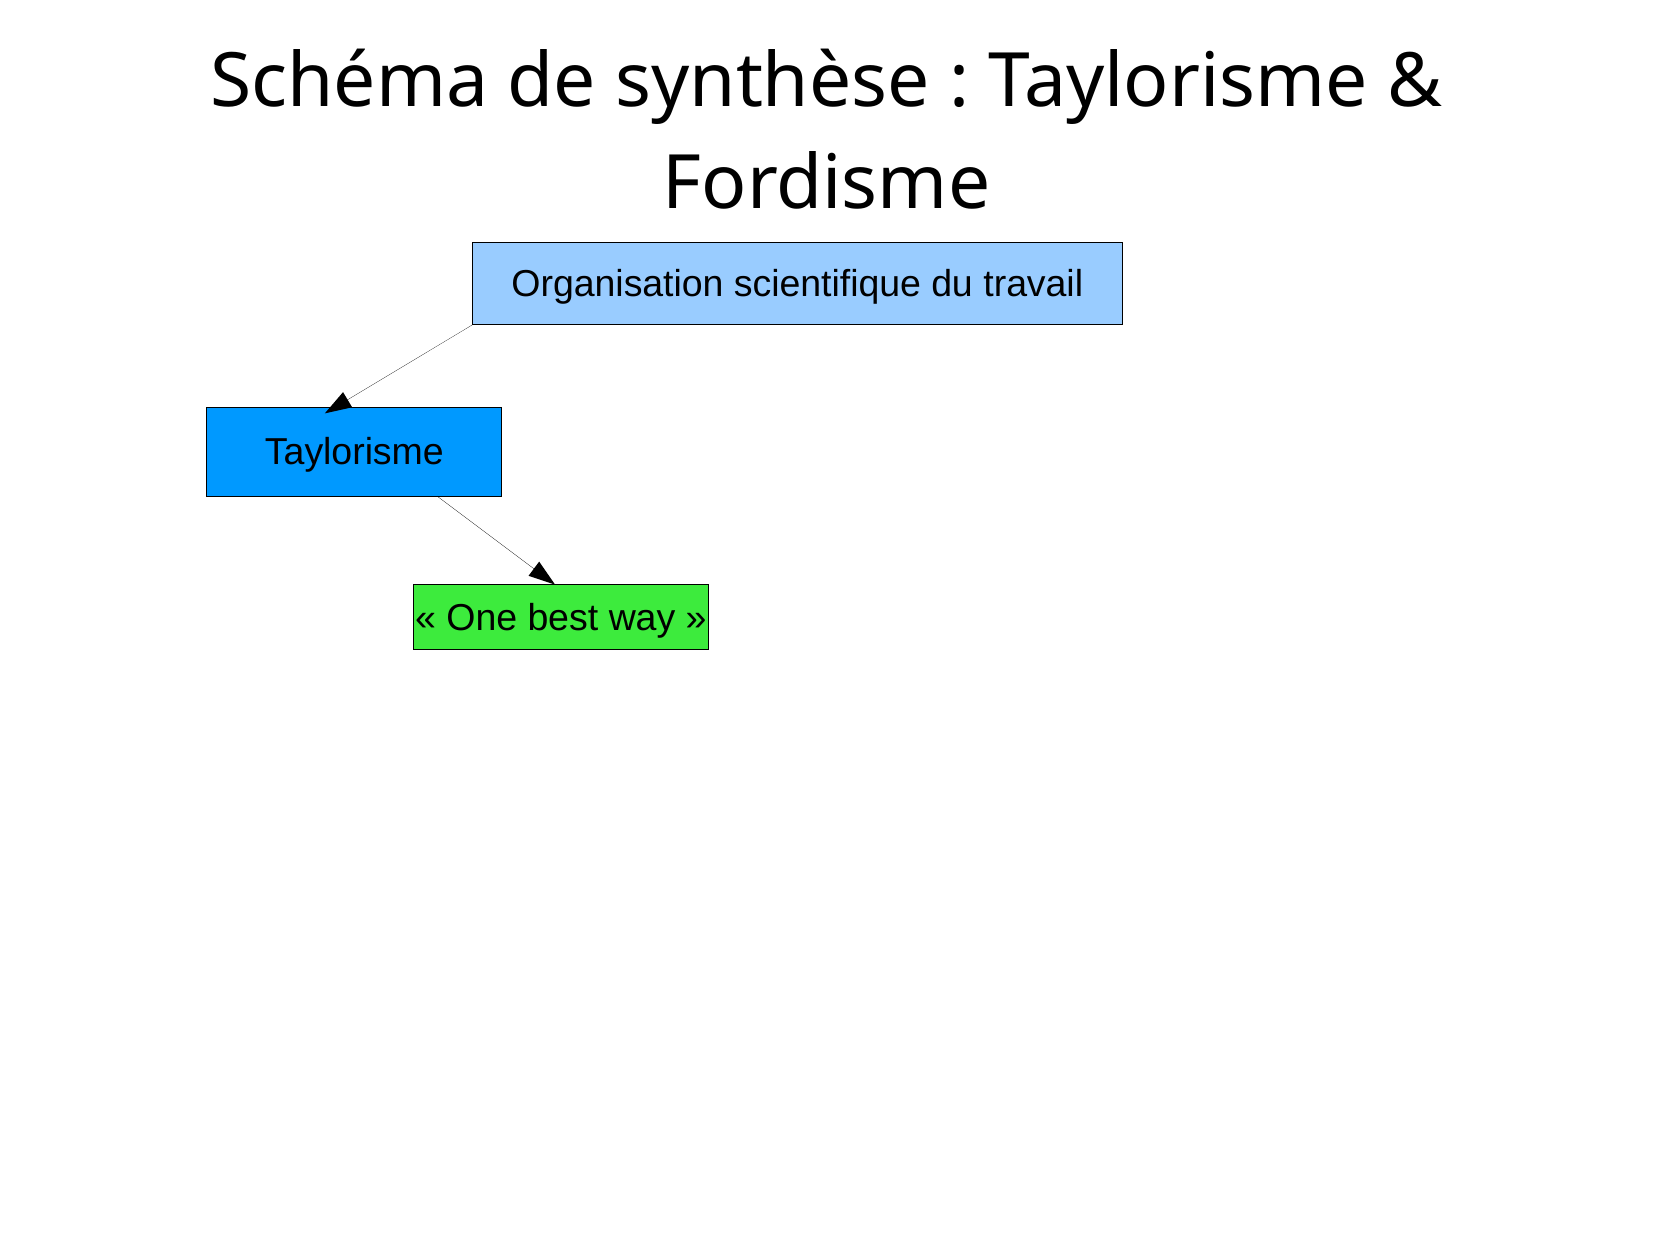

# Schéma de synthèse : Taylorisme & Fordisme
Organisation scientifique du travail
Taylorisme
« One best way »